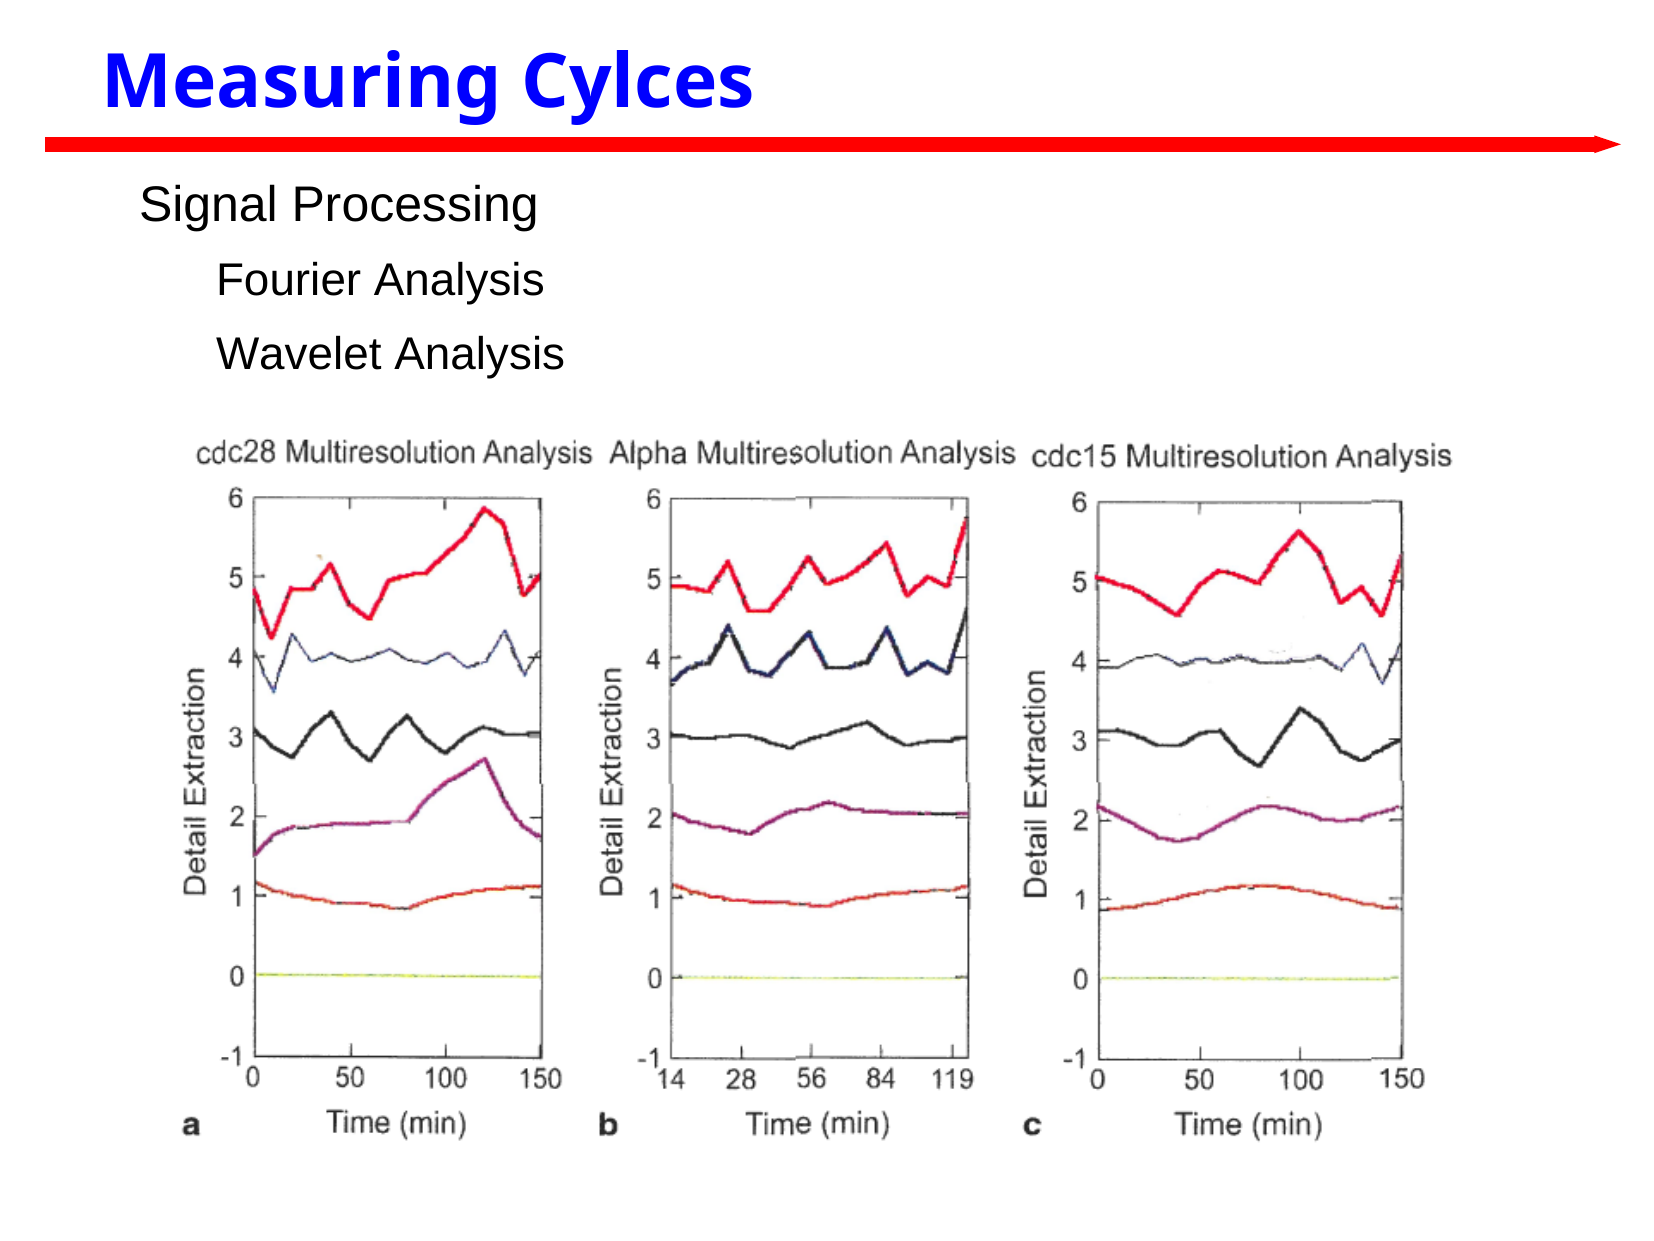

# Measuring Cylces
Signal Processing
Fourier Analysis
Wavelet Analysis